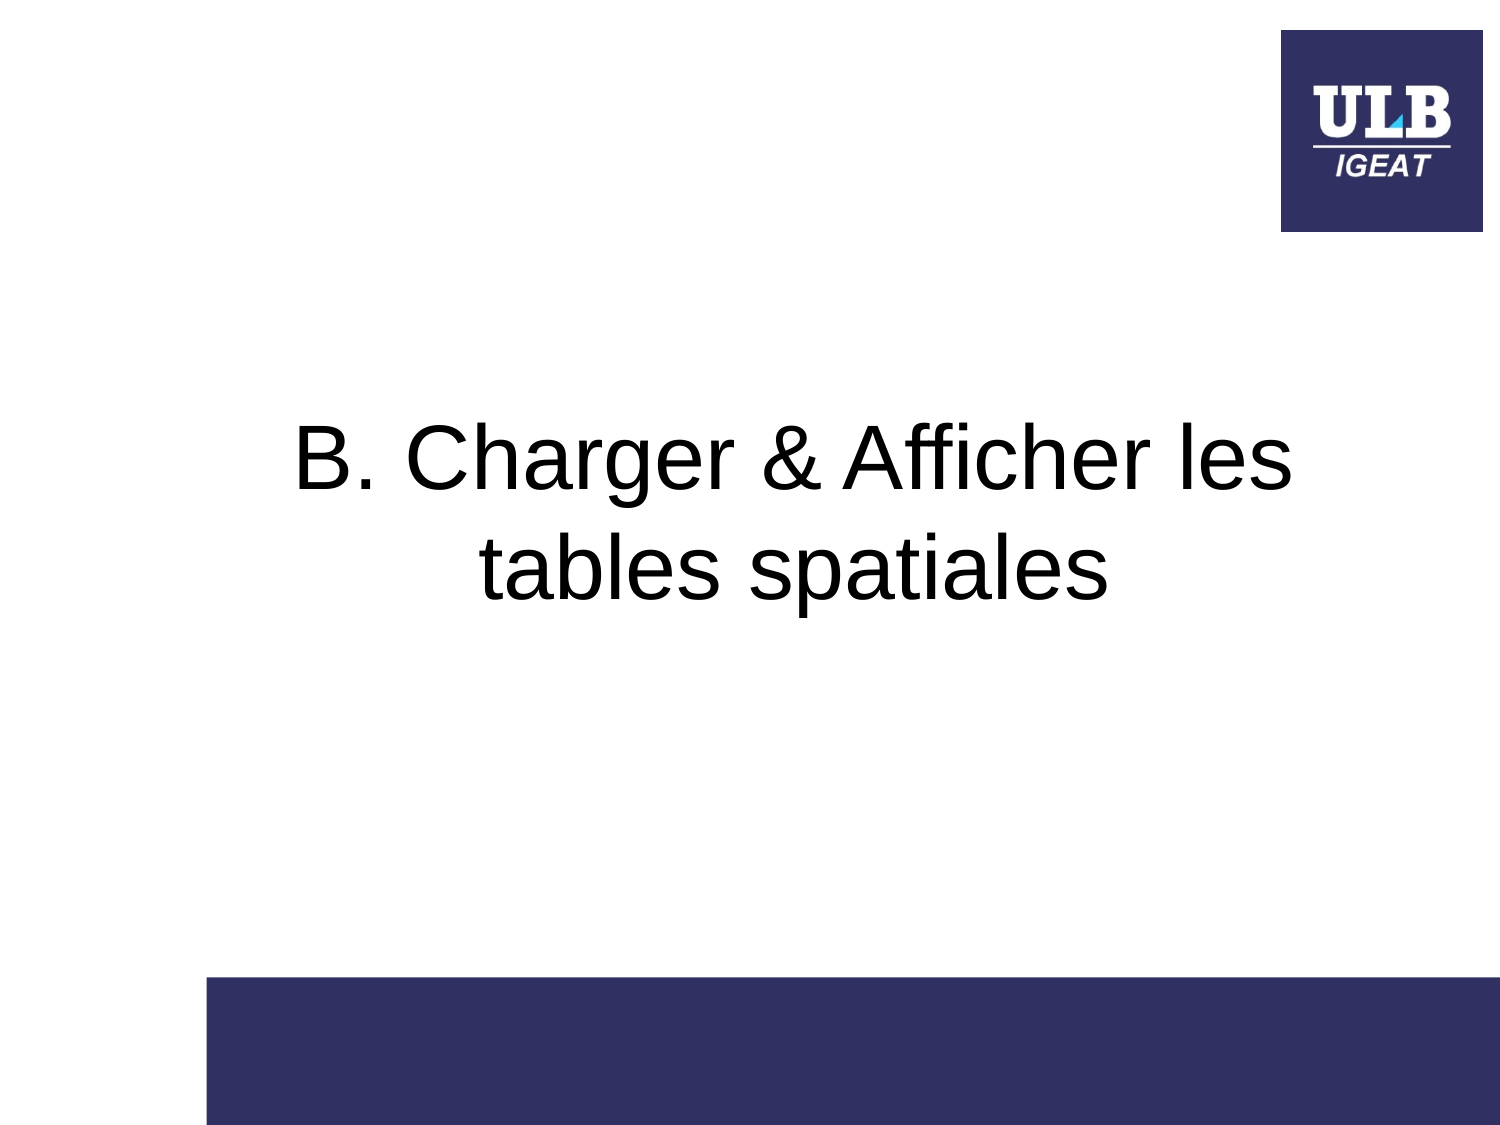

B. Charger & Afficher les tables spatiales